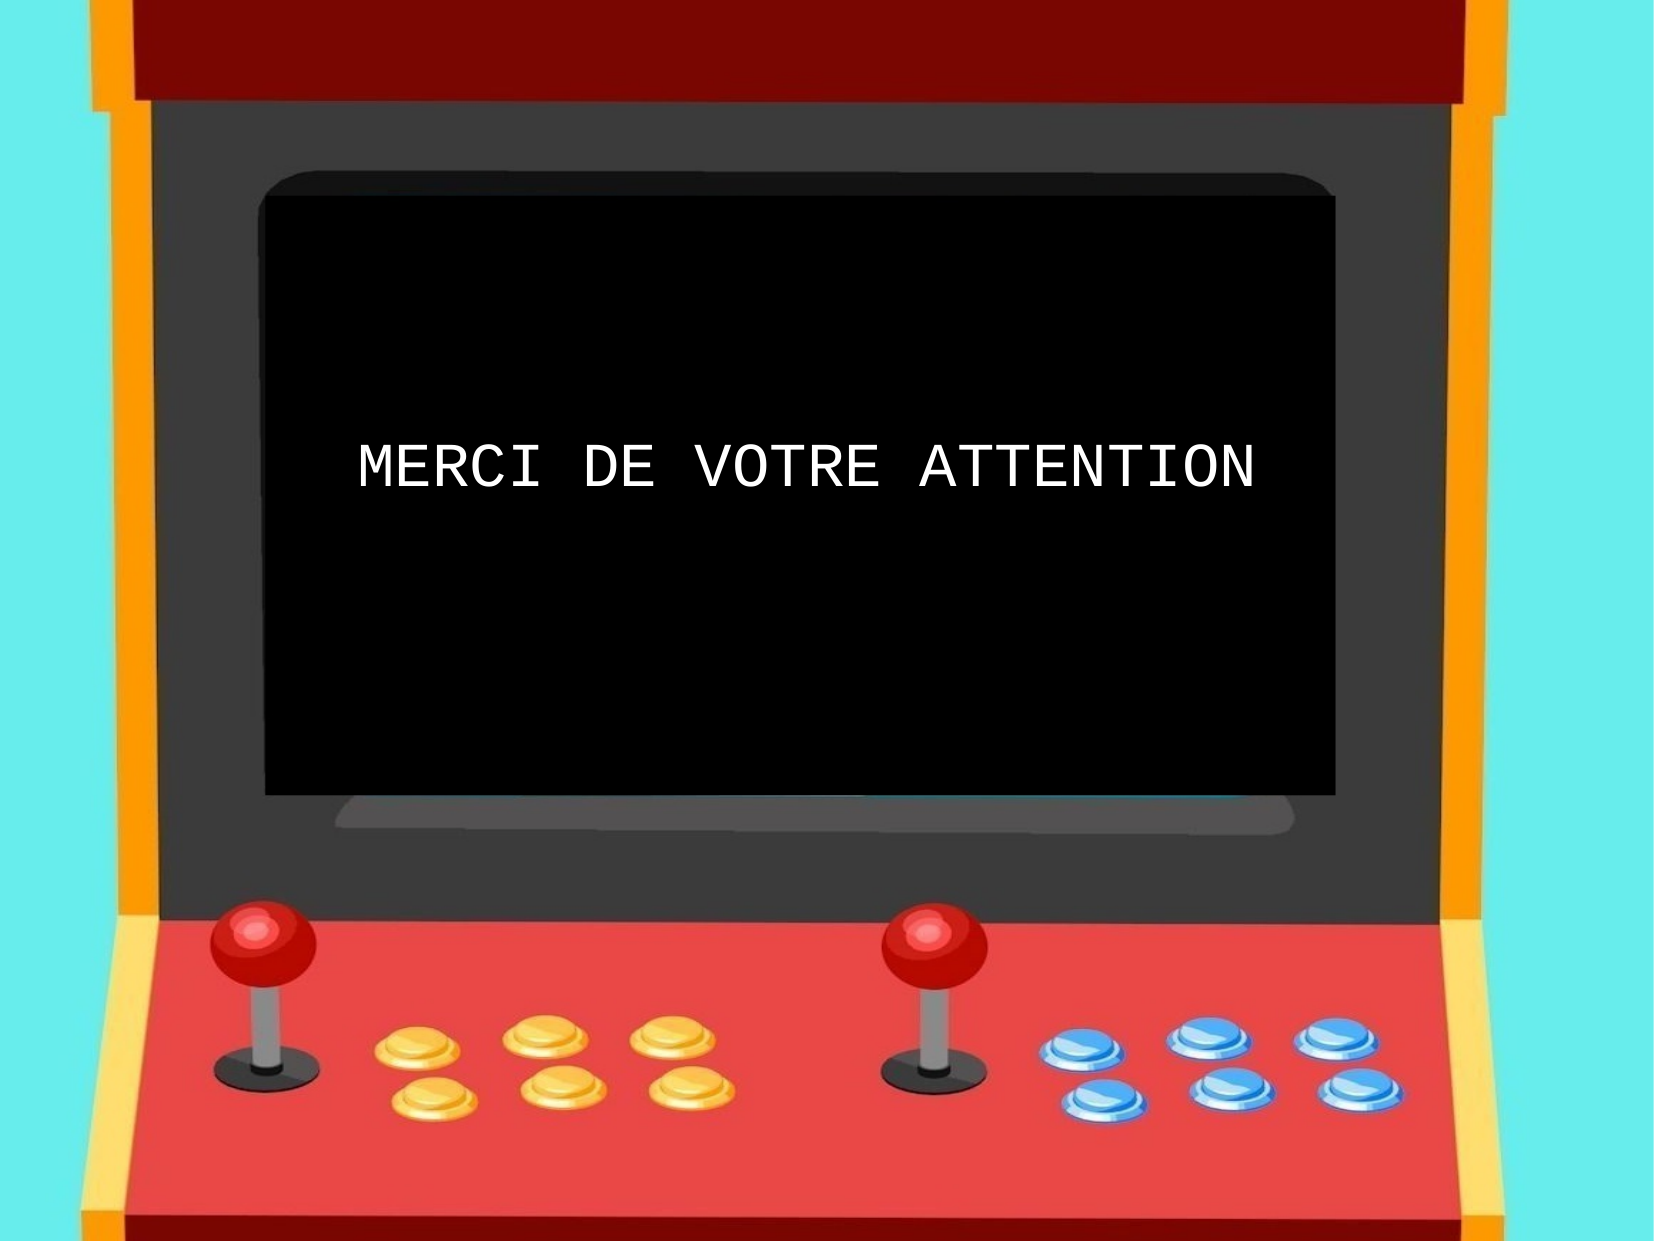

MERCI DE VOTRE ATTENTION
MERCI DE VOTRE ATTENTION